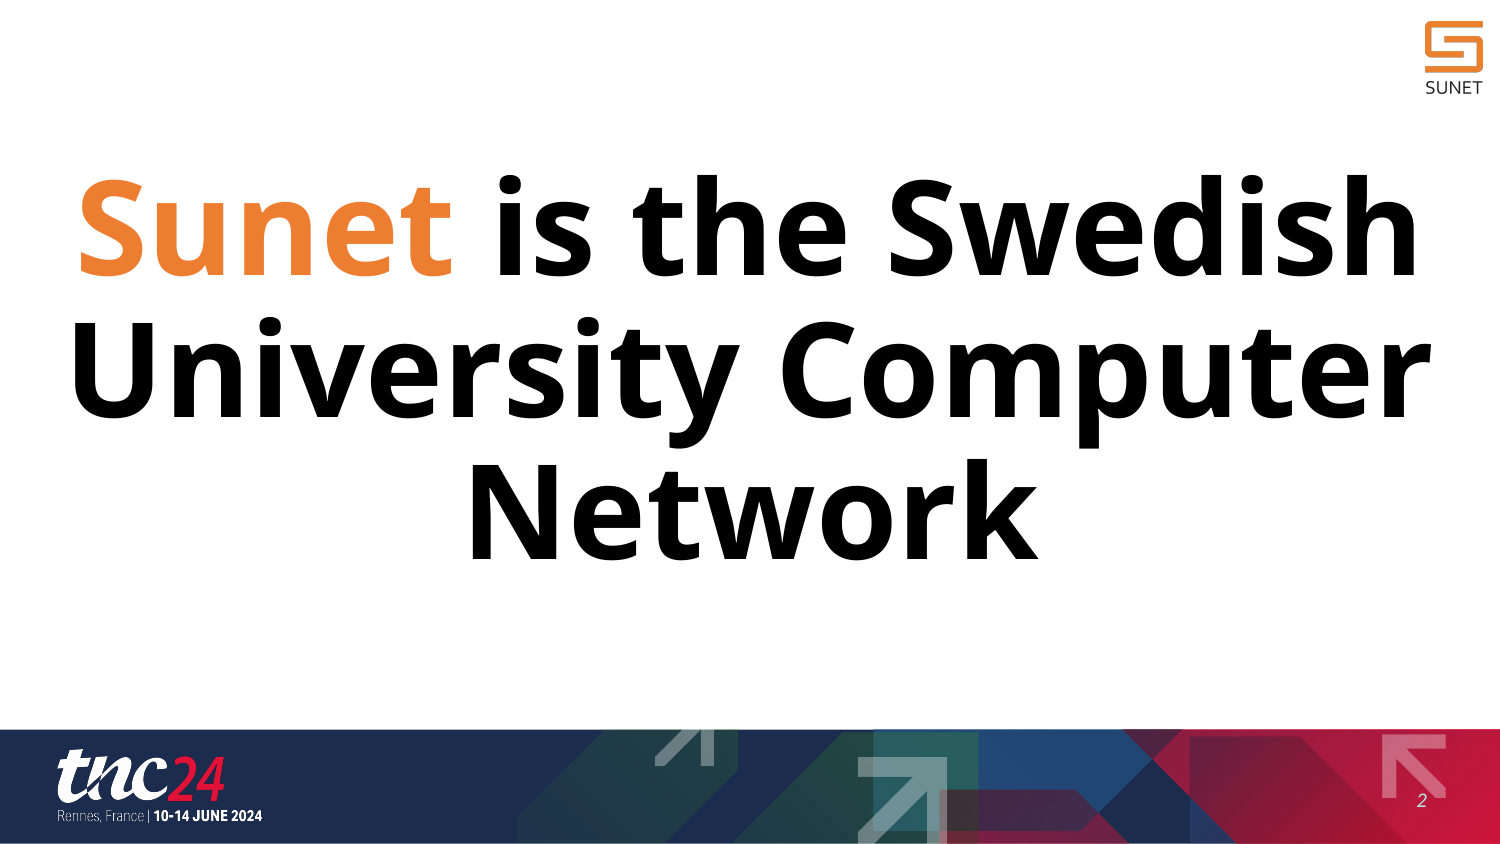

# Sunet is the Swedish University Computer Network
2